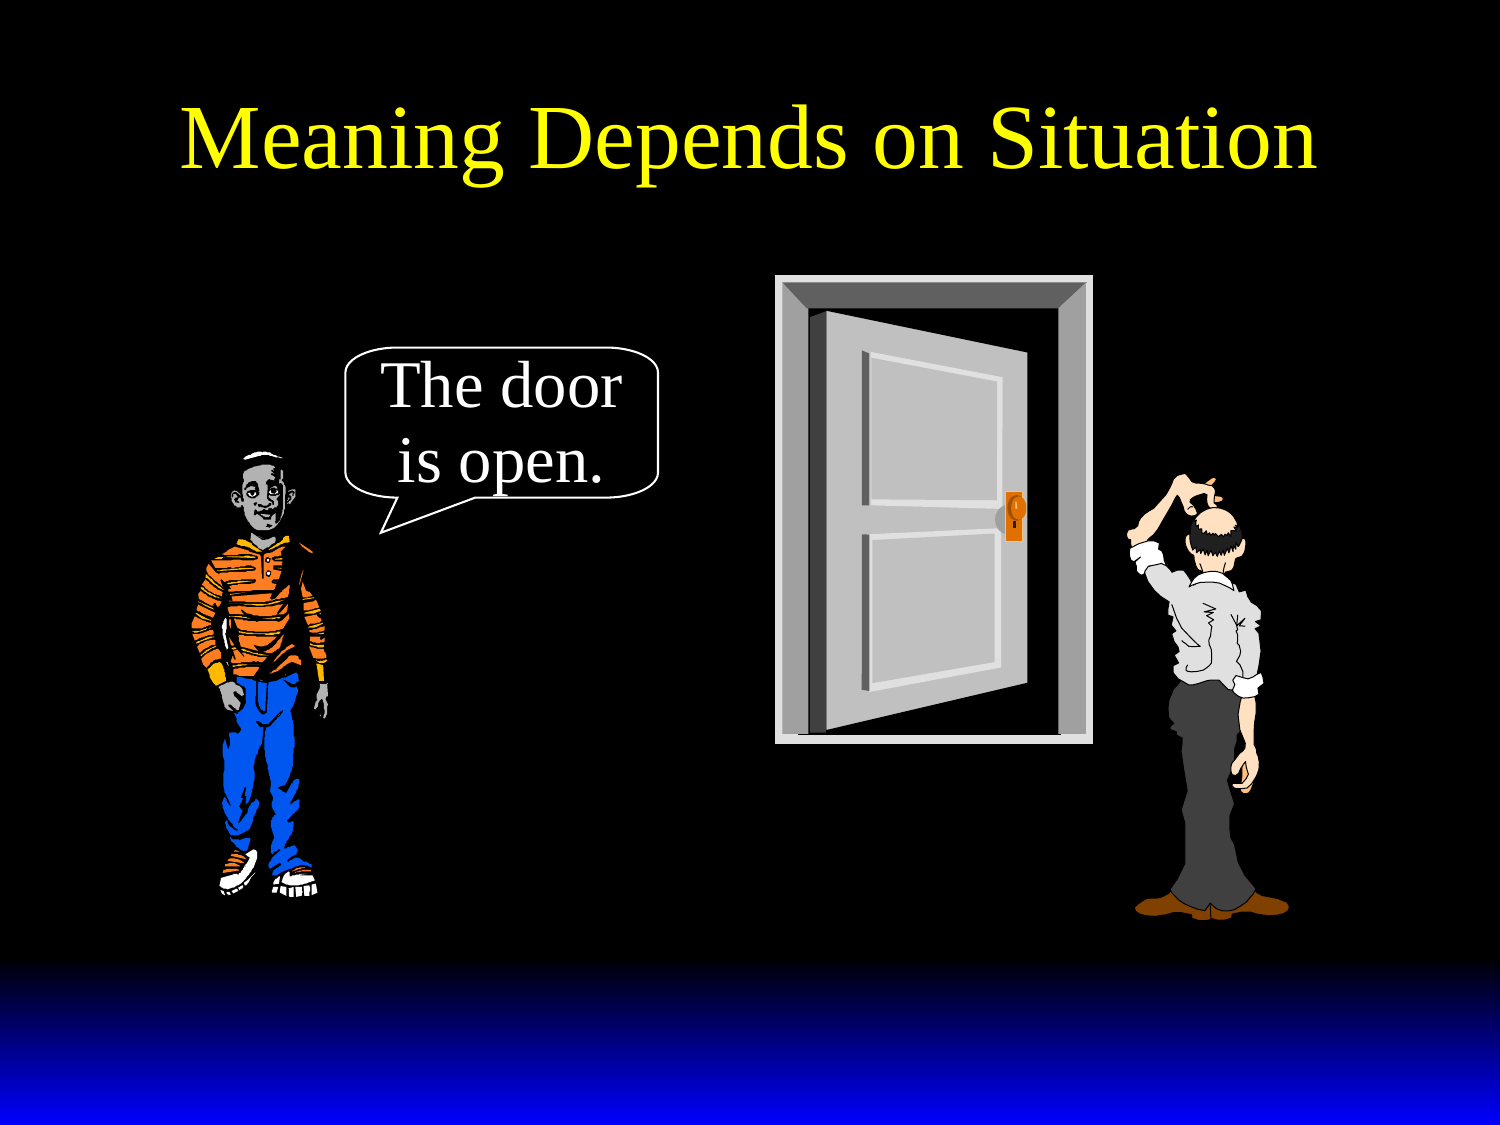

# Meaning Depends on Situation
The door
is open.